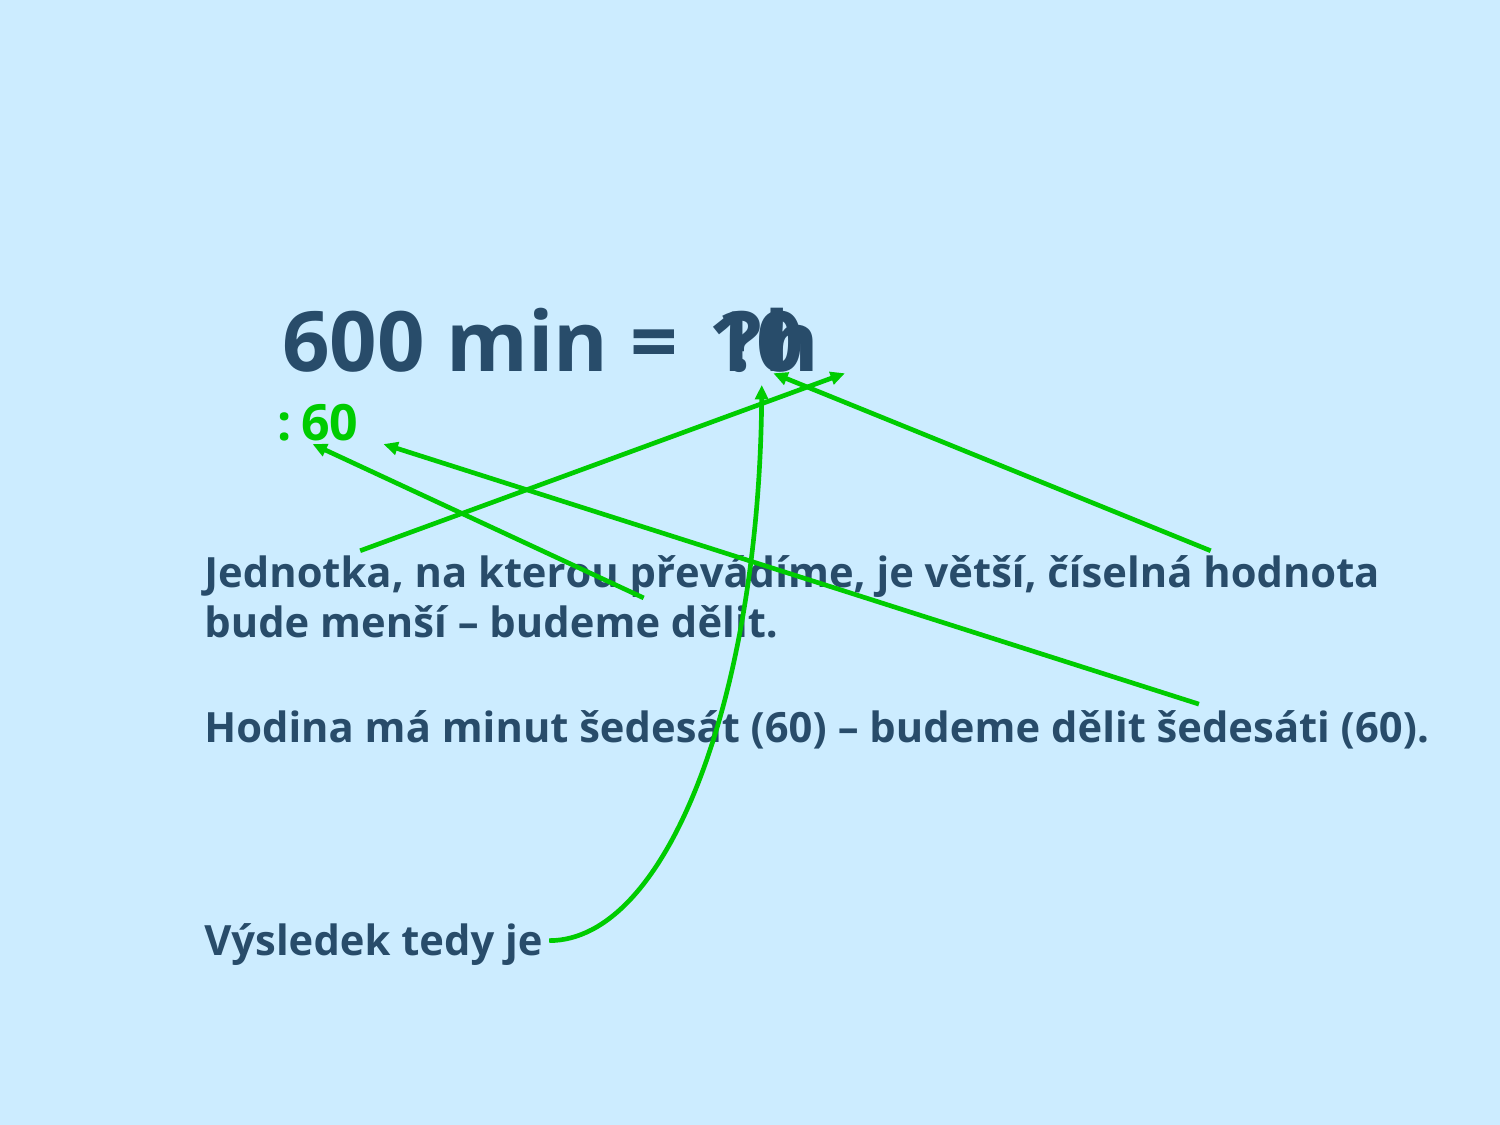

600 min = h
 ?
10
 :
 60
Jednotka, na kterou převádíme, je větší, číselná hodnota bude menší – budeme dělit.
Hodina má minut šedesát (60) – budeme dělit šedesáti (60).
Výsledek tedy je